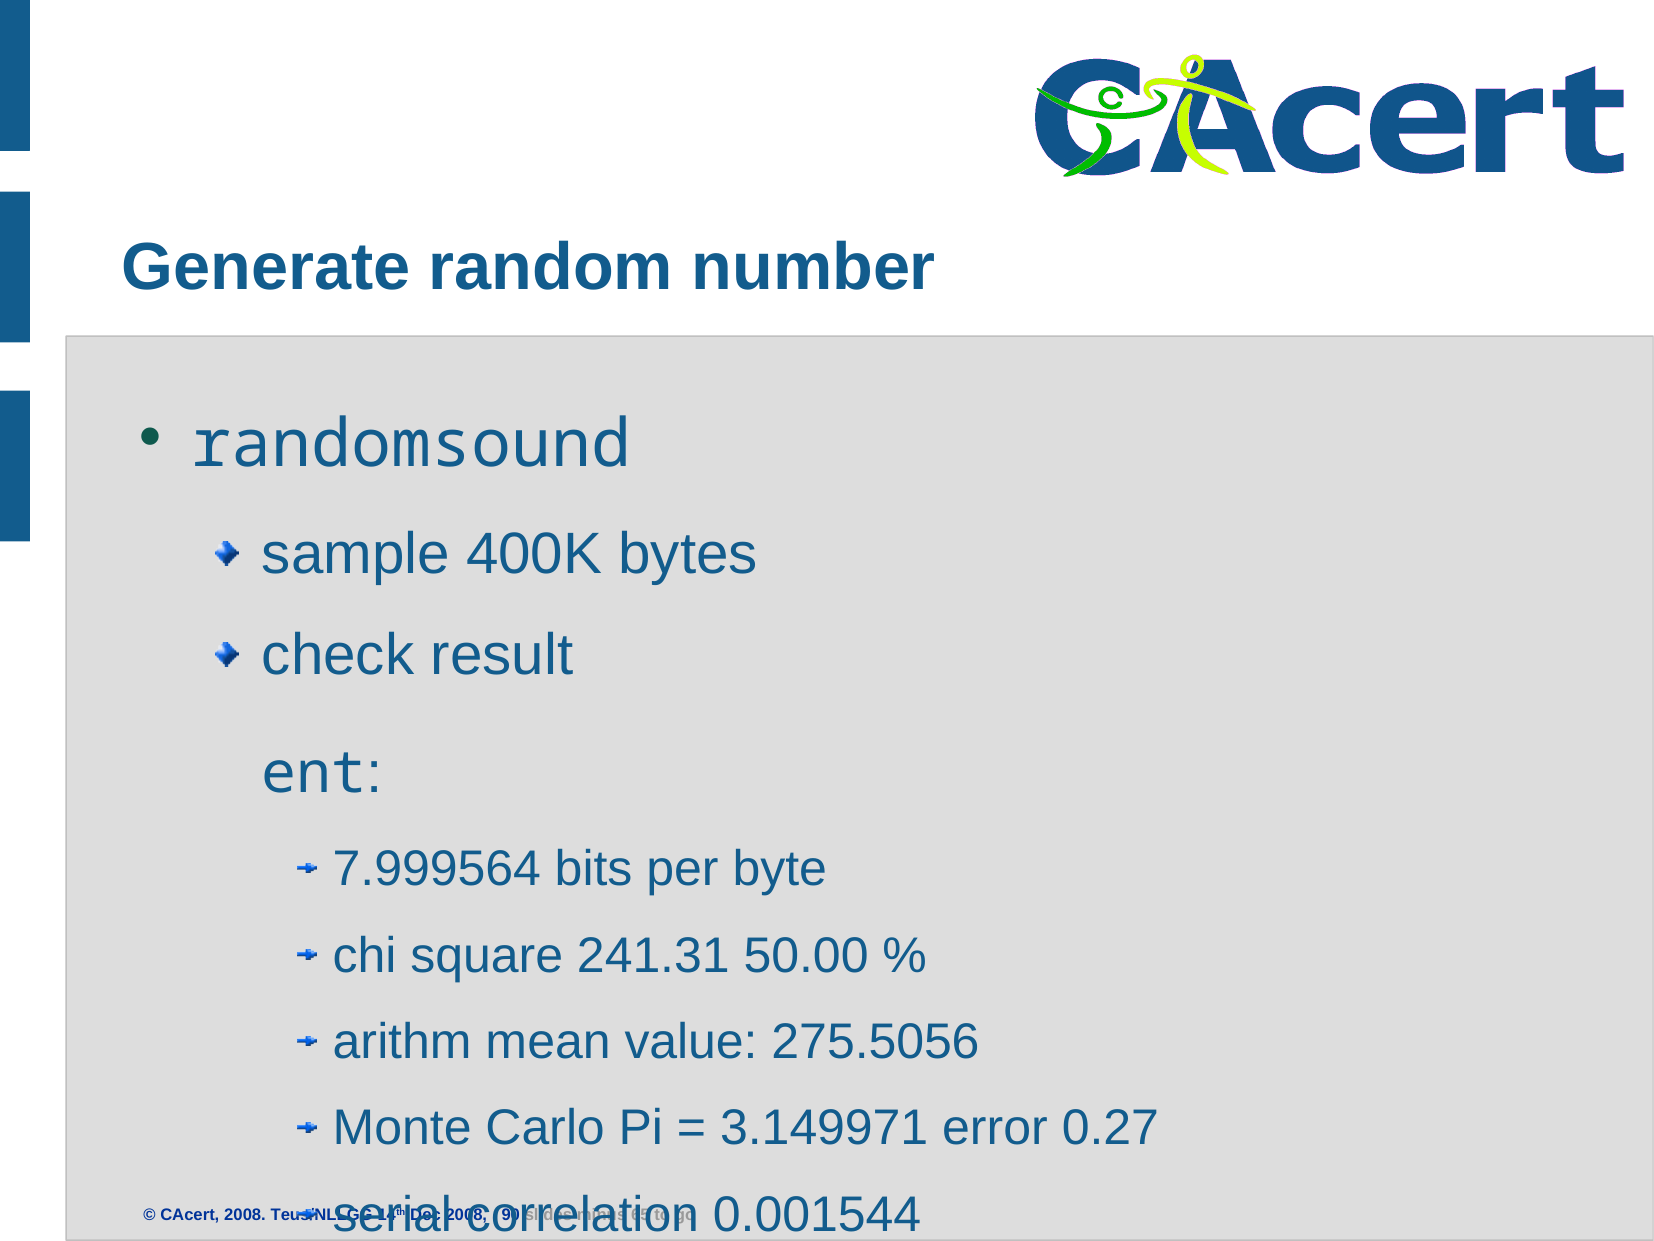

# Generate random number
randomsound
sample 400K bytes
check result
ent:
7.999564 bits per byte
chi square 241.31 50.00 %
arithm mean value: 275.5056
Monte Carlo Pi = 3.149971 error 0.27
serial correlation 0.001544